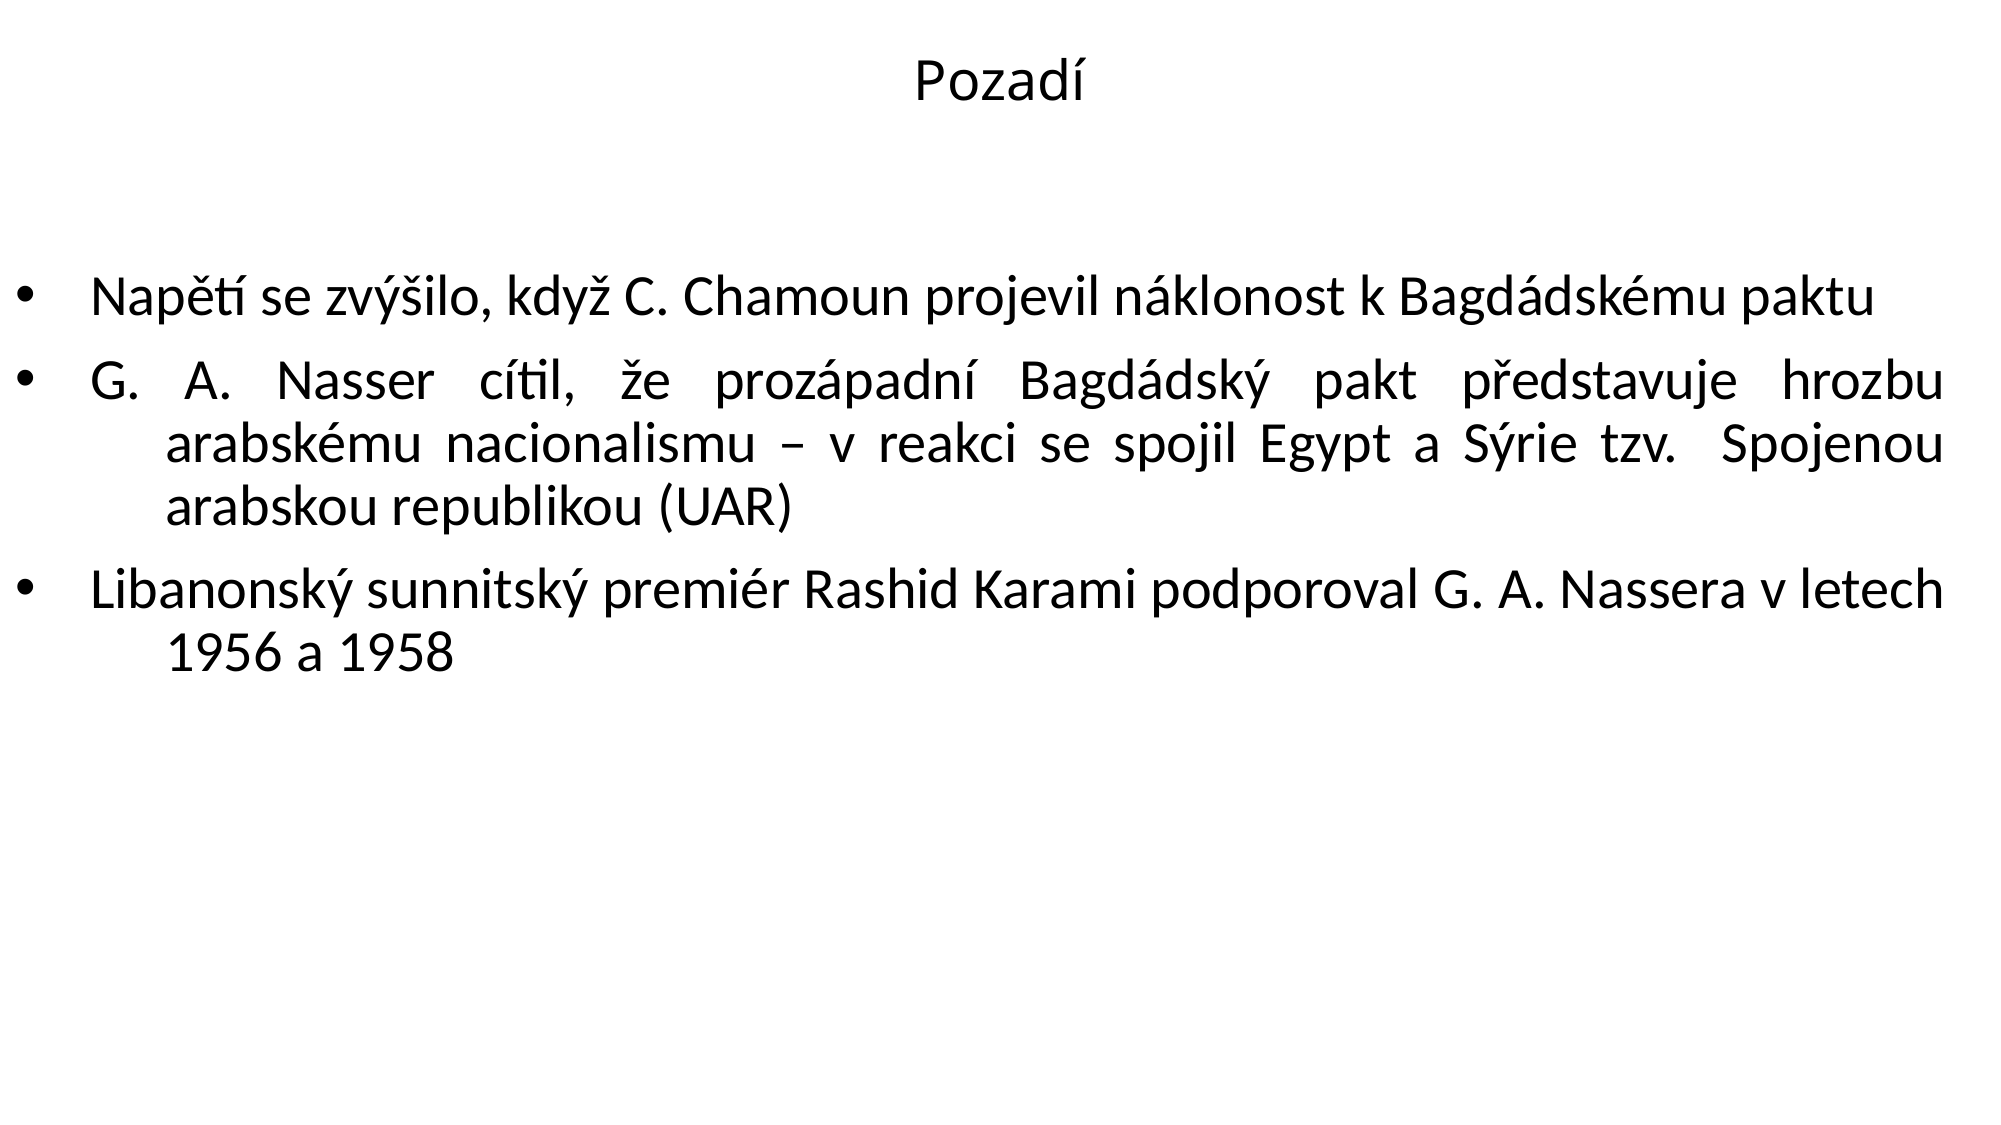

# Pozadí
Napětí se zvýšilo, když C. Chamoun projevil náklonost k Bagdádskému paktu
G. A. Nasser cítil, že prozápadní Bagdádský pakt představuje hrozbu arabskému nacionalismu – v reakci se spojil Egypt a Sýrie tzv. Spojenou arabskou republikou (UAR)
Libanonský sunnitský premiér Rashid Karami podporoval G. A. Nassera v letech 1956 a 1958